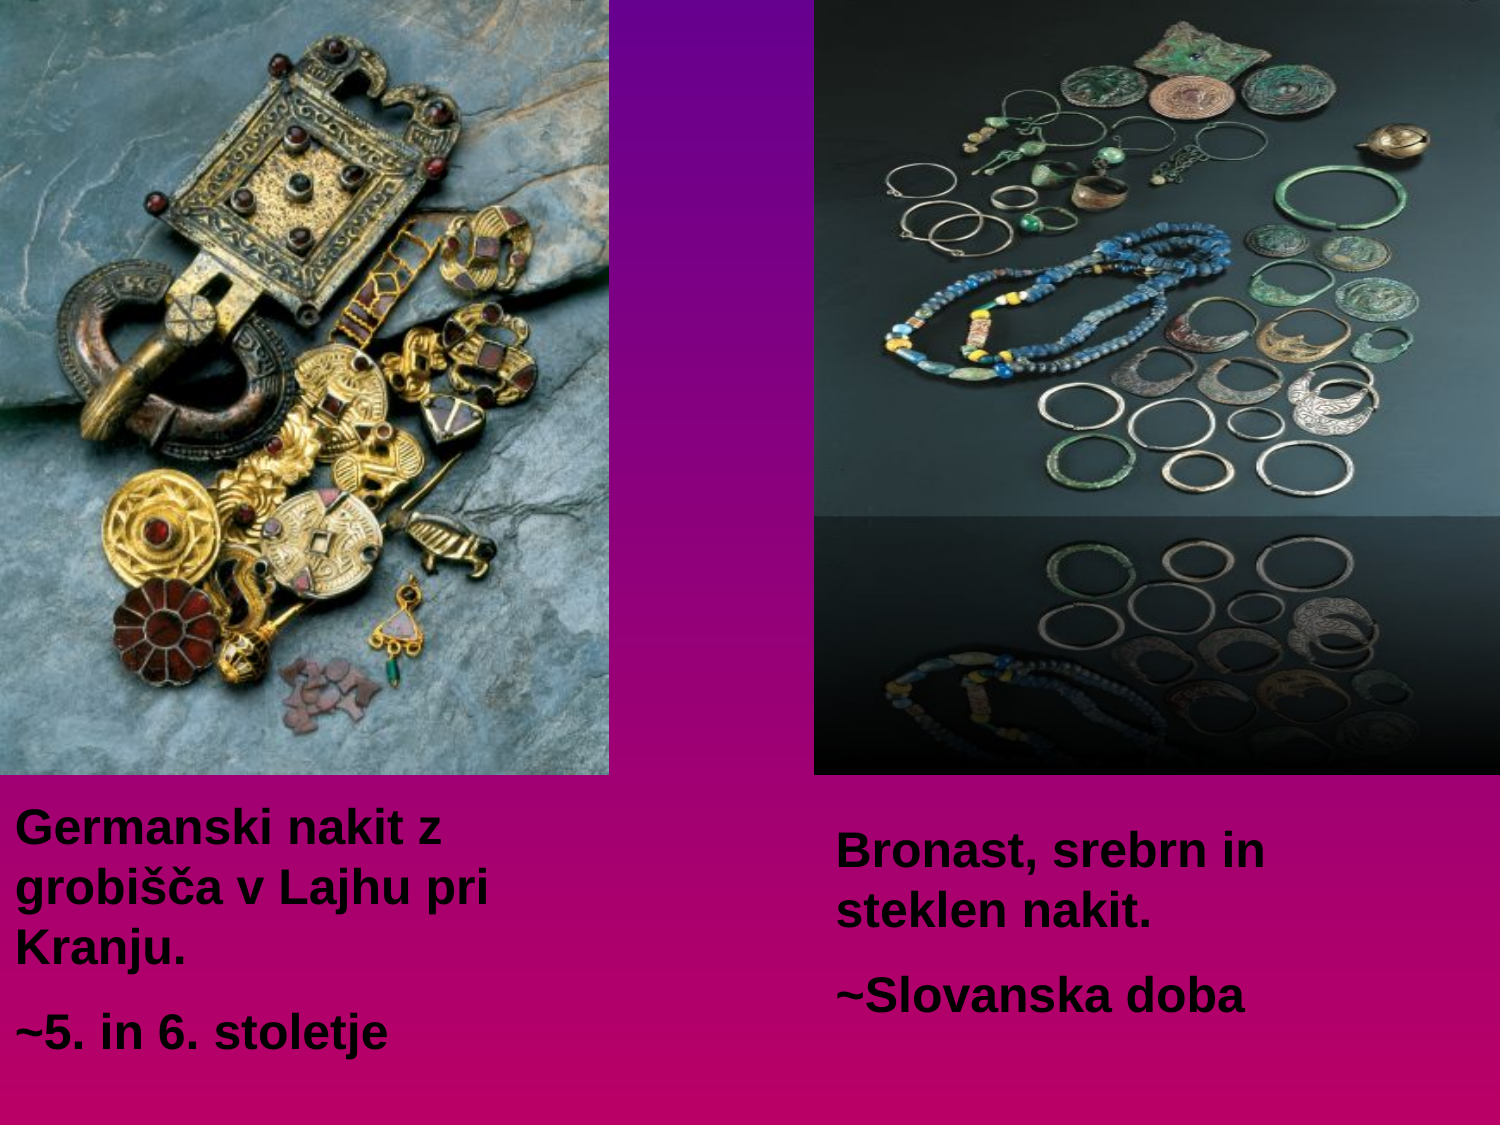

Germanski nakit z grobišča v Lajhu pri Kranju.
~5. in 6. stoletje
Bronast, srebrn in steklen nakit.
~Slovanska doba